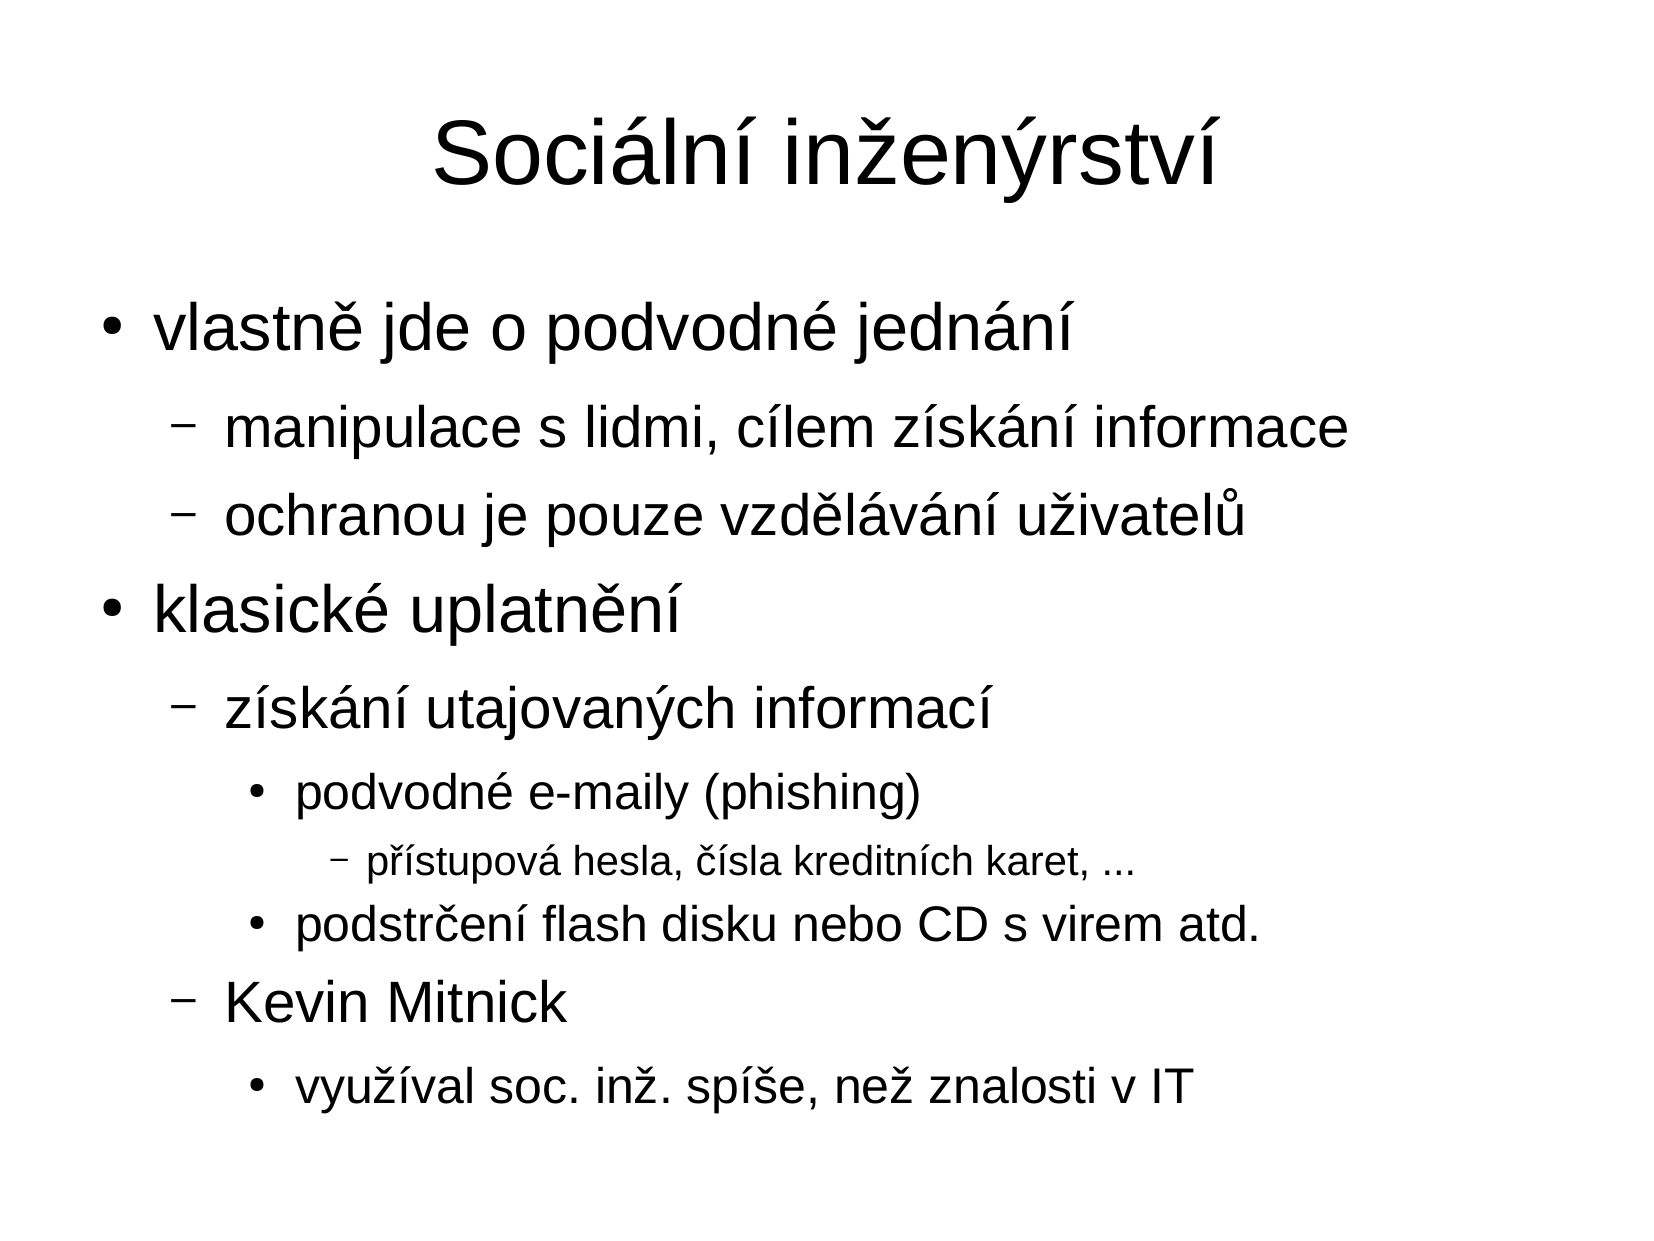

# Sociální inženýrství
vlastně jde o podvodné jednání
manipulace s lidmi, cílem získání informace
ochranou je pouze vzdělávání uživatelů
klasické uplatnění
získání utajovaných informací
podvodné e-maily (phishing)
přístupová hesla, čísla kreditních karet, ...
podstrčení flash disku nebo CD s virem atd.
Kevin Mitnick
využíval soc. inž. spíše, než znalosti v IT